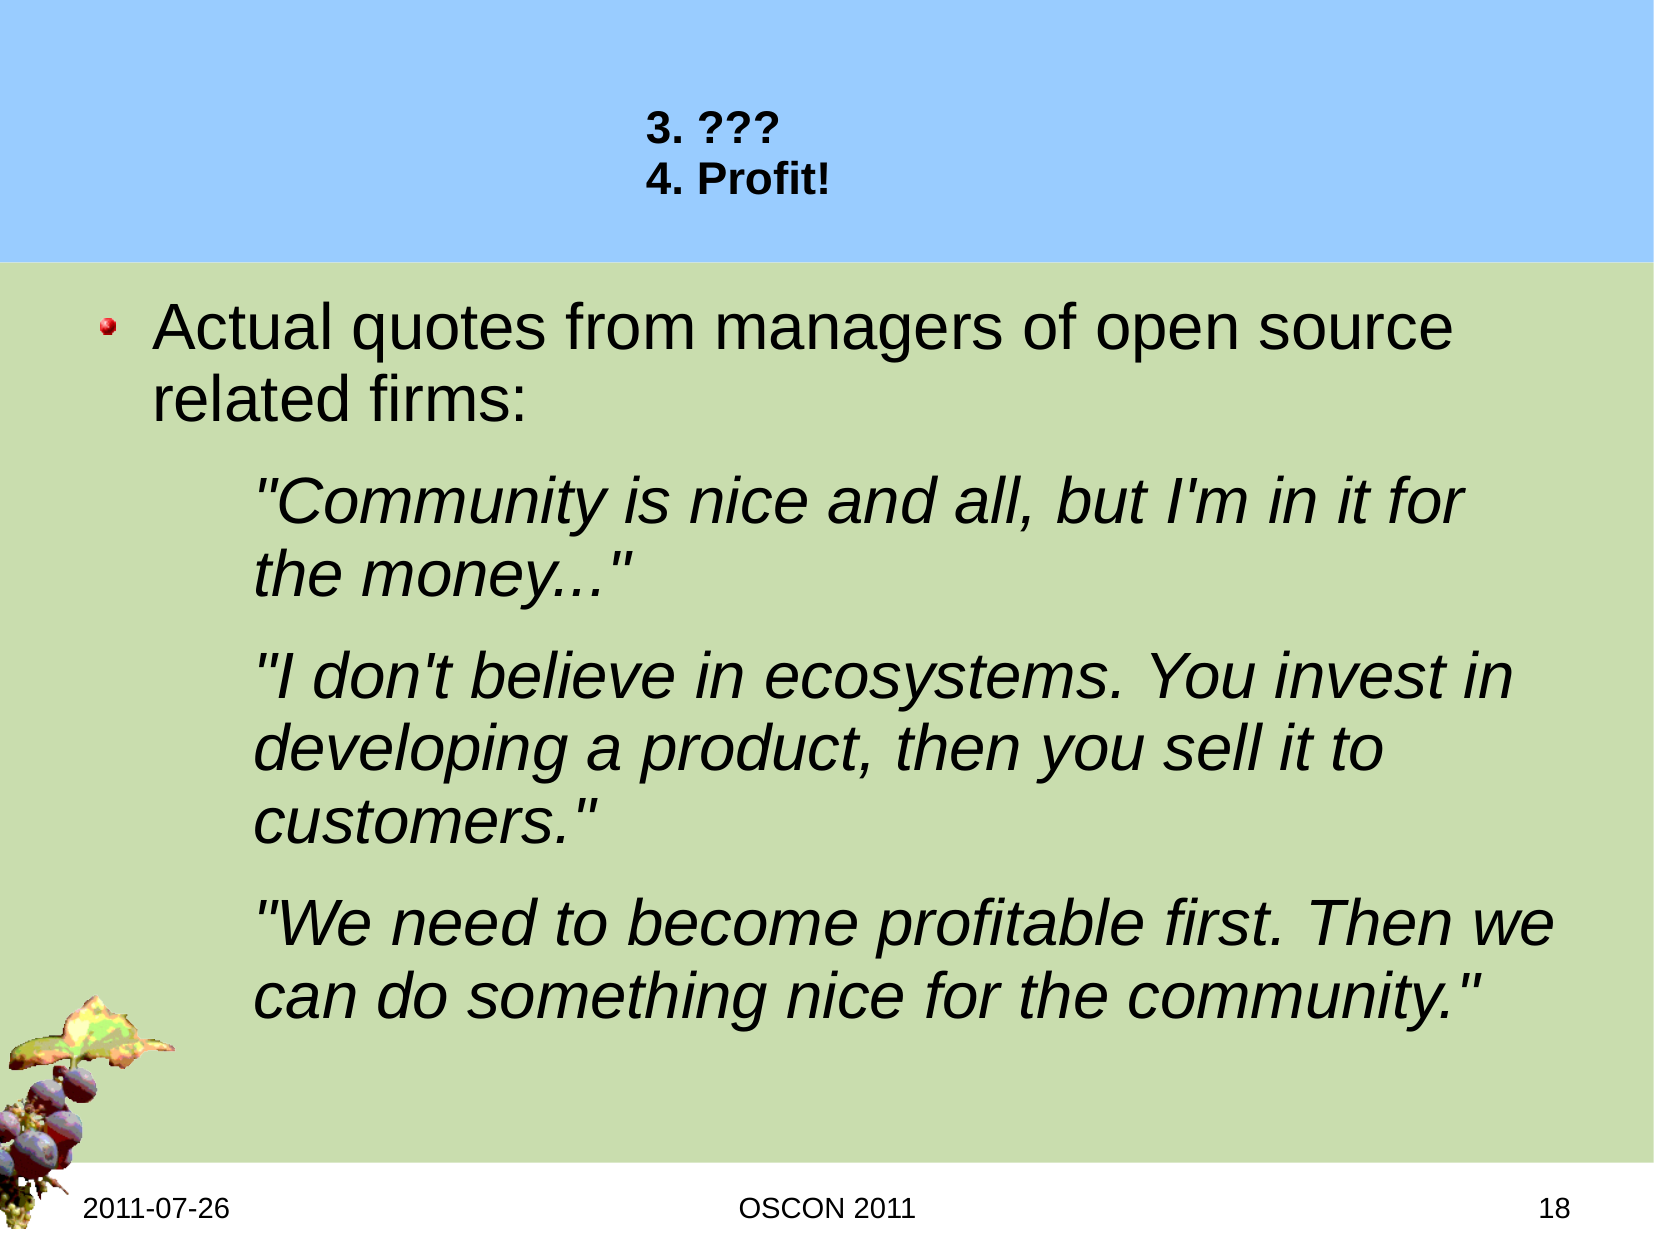

# 3. ??? 4. Profit!
Actual quotes from managers of open source related firms:
"Community is nice and all, but I'm in it for the money..."
"I don't believe in ecosystems. You invest in developing a product, then you sell it to customers."
"We need to become profitable first. Then we can do something nice for the community."
2011-07-26
OSCON 2011
18